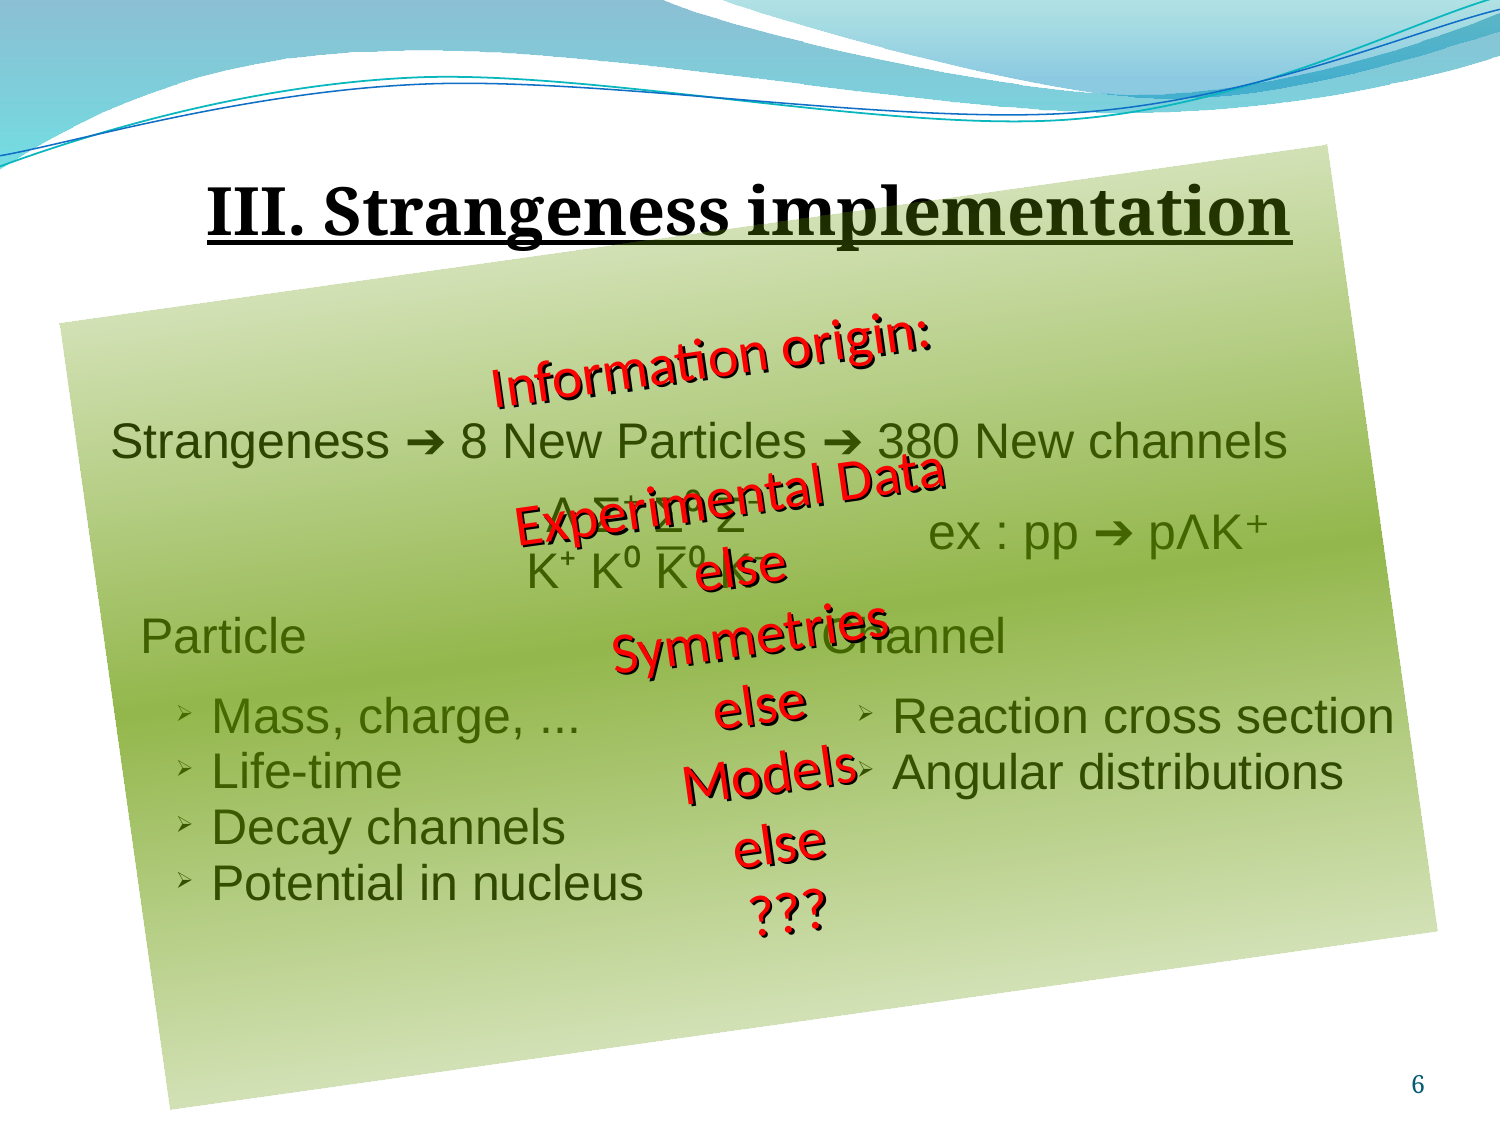

# III. Strangeness implementation
Information origin:
Experimental Data
else
Symmetries
else
Models
else
???
Strangeness ➔ 8 New Particles ➔ 380 New channels
Channel
Reaction cross section
Angular distributions
Λ Σ⁺ Σ⁰ Σ⁻ K⁺ K⁰ K̅⁰ K⁻
ex : pp ➔ pΛK⁺
Particle
Mass, charge, ...
Life-time
Decay channels
Potential in nucleus
6